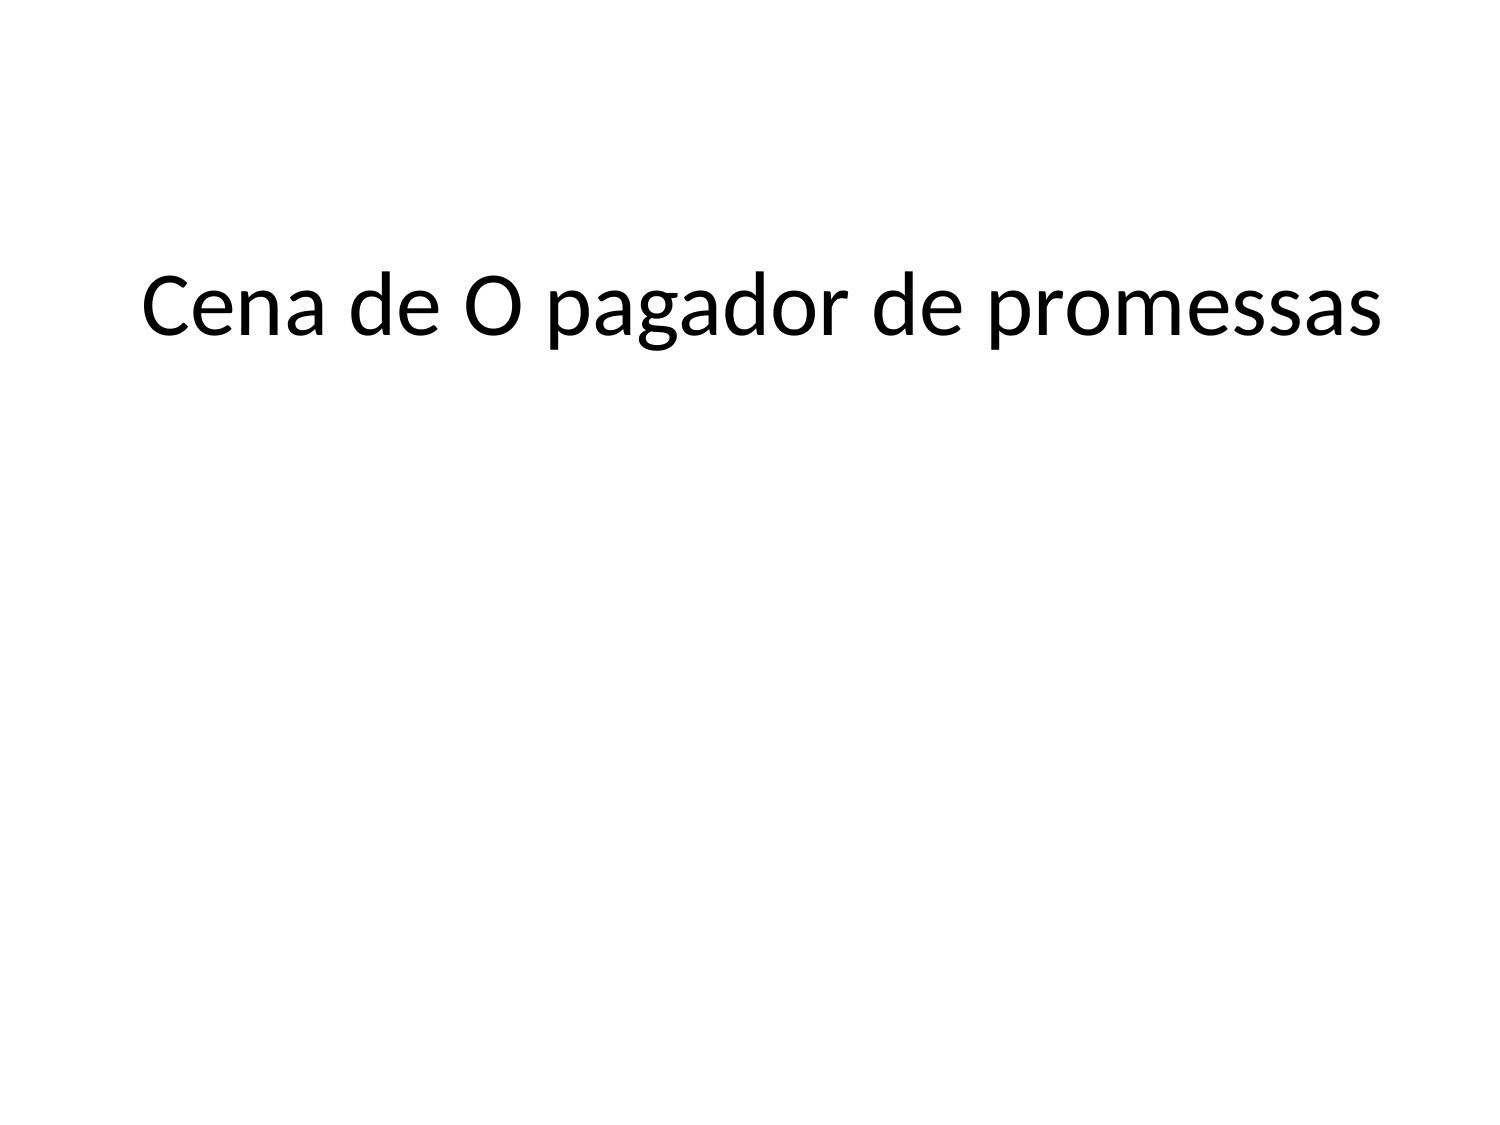

# Cena de O pagador de promessas